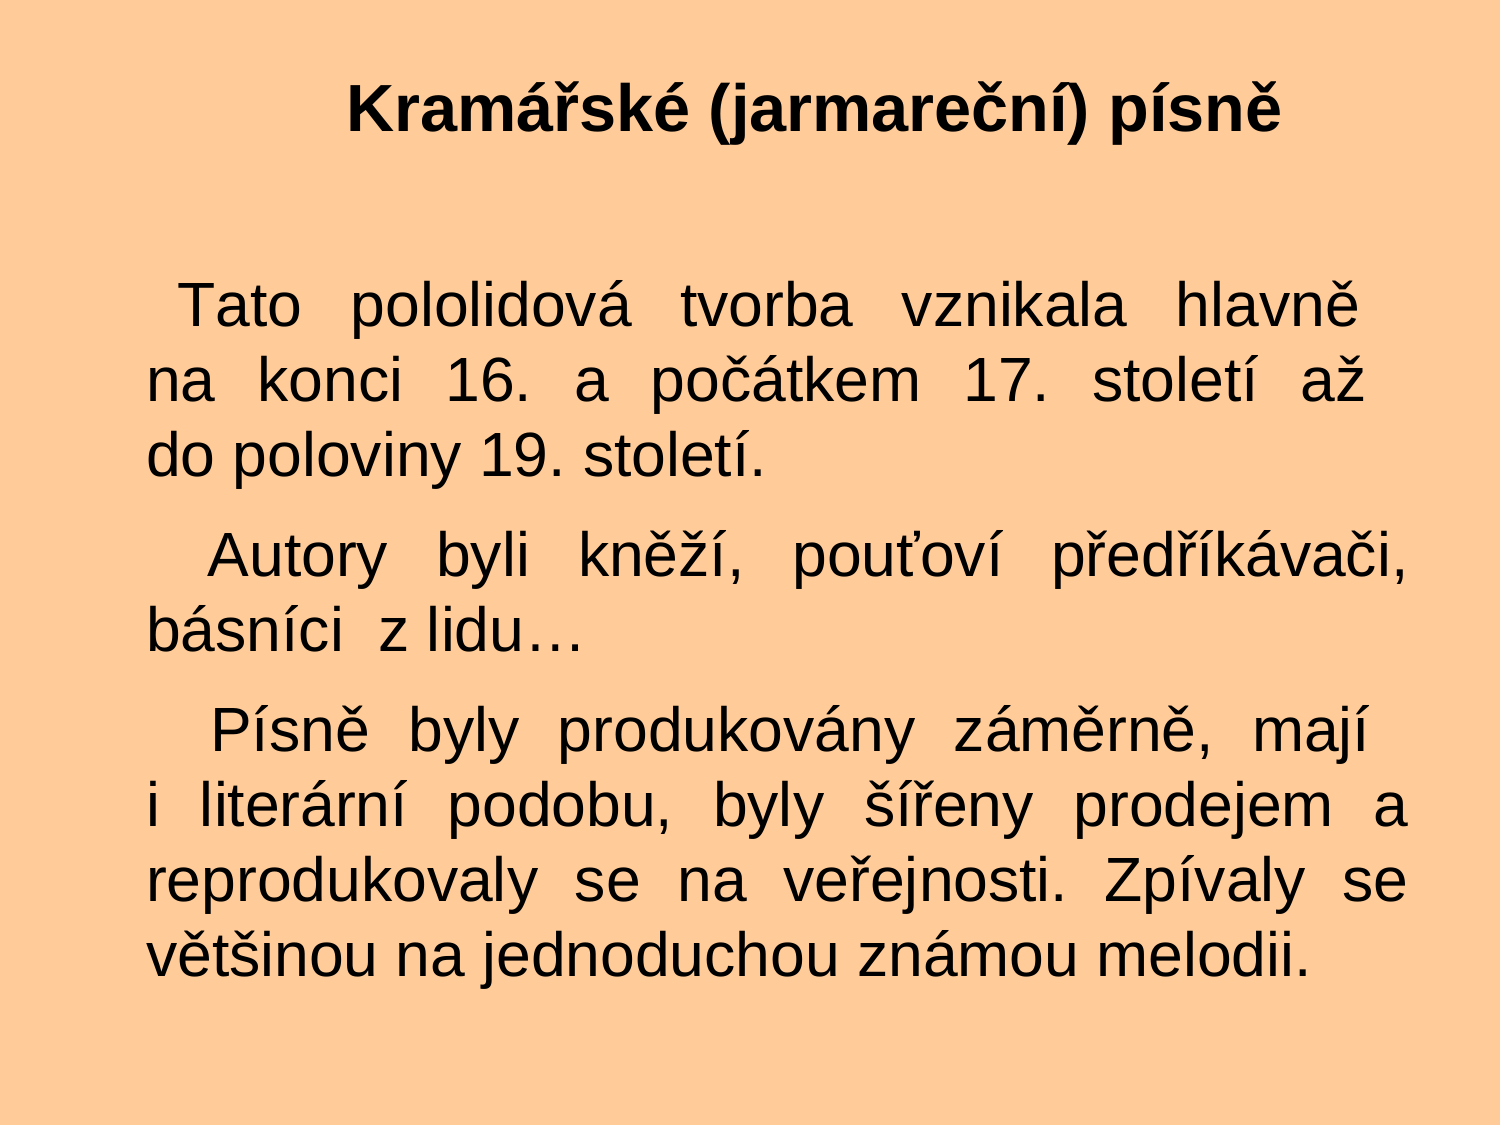

# Kramářské (jarmareční) písně
 	Tato pololidová tvorba vznikala hlavně
na konci 16. a počátkem 17. století až
do poloviny 19. století.
 	Autory byli kněží, pouťoví předříkávači, básníci z lidu…
 	Písně byly produkovány záměrně, mají
i literární podobu, byly šířeny prodejem a reprodukovaly se na veřejnosti. Zpívaly se většinou na jednoduchou známou melodii.